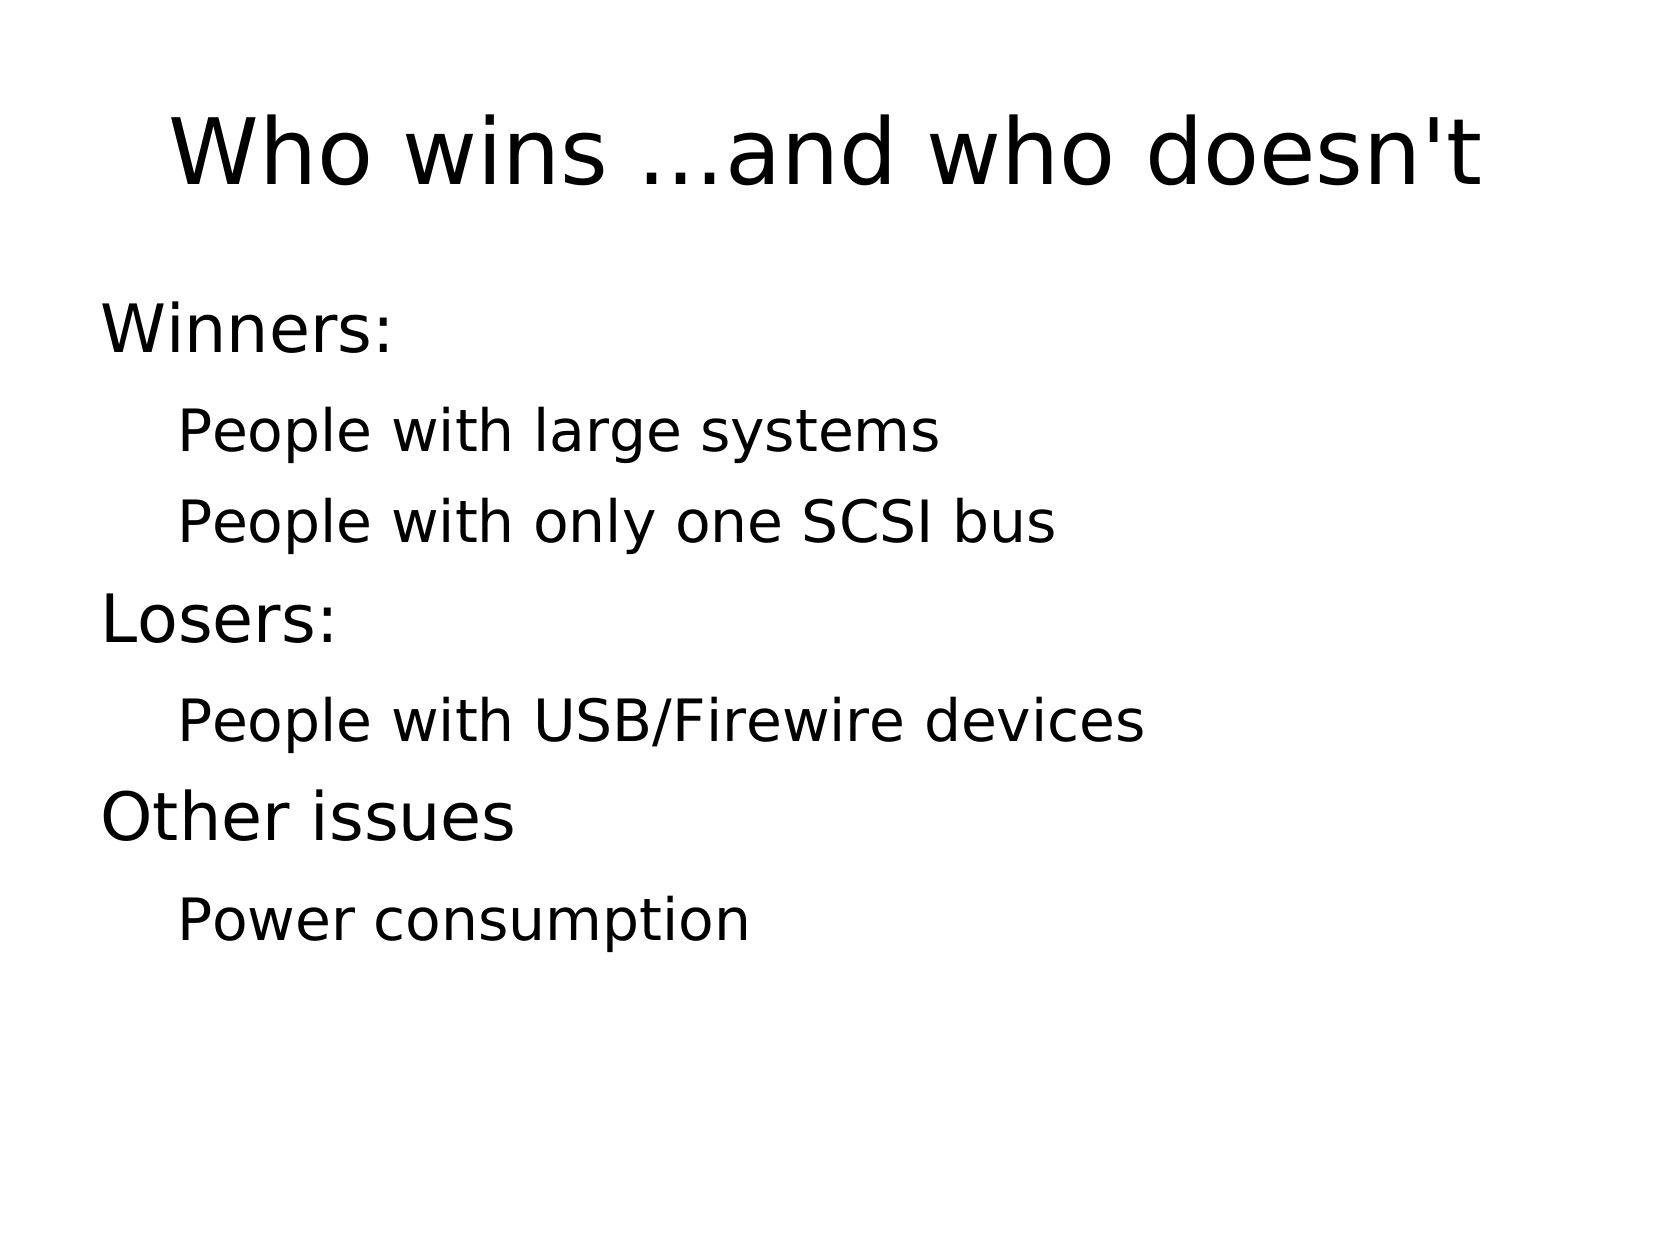

# Who wins ...and who doesn't
Winners:
People with large systems
People with only one SCSI bus
Losers:
People with USB/Firewire devices
Other issues
Power consumption